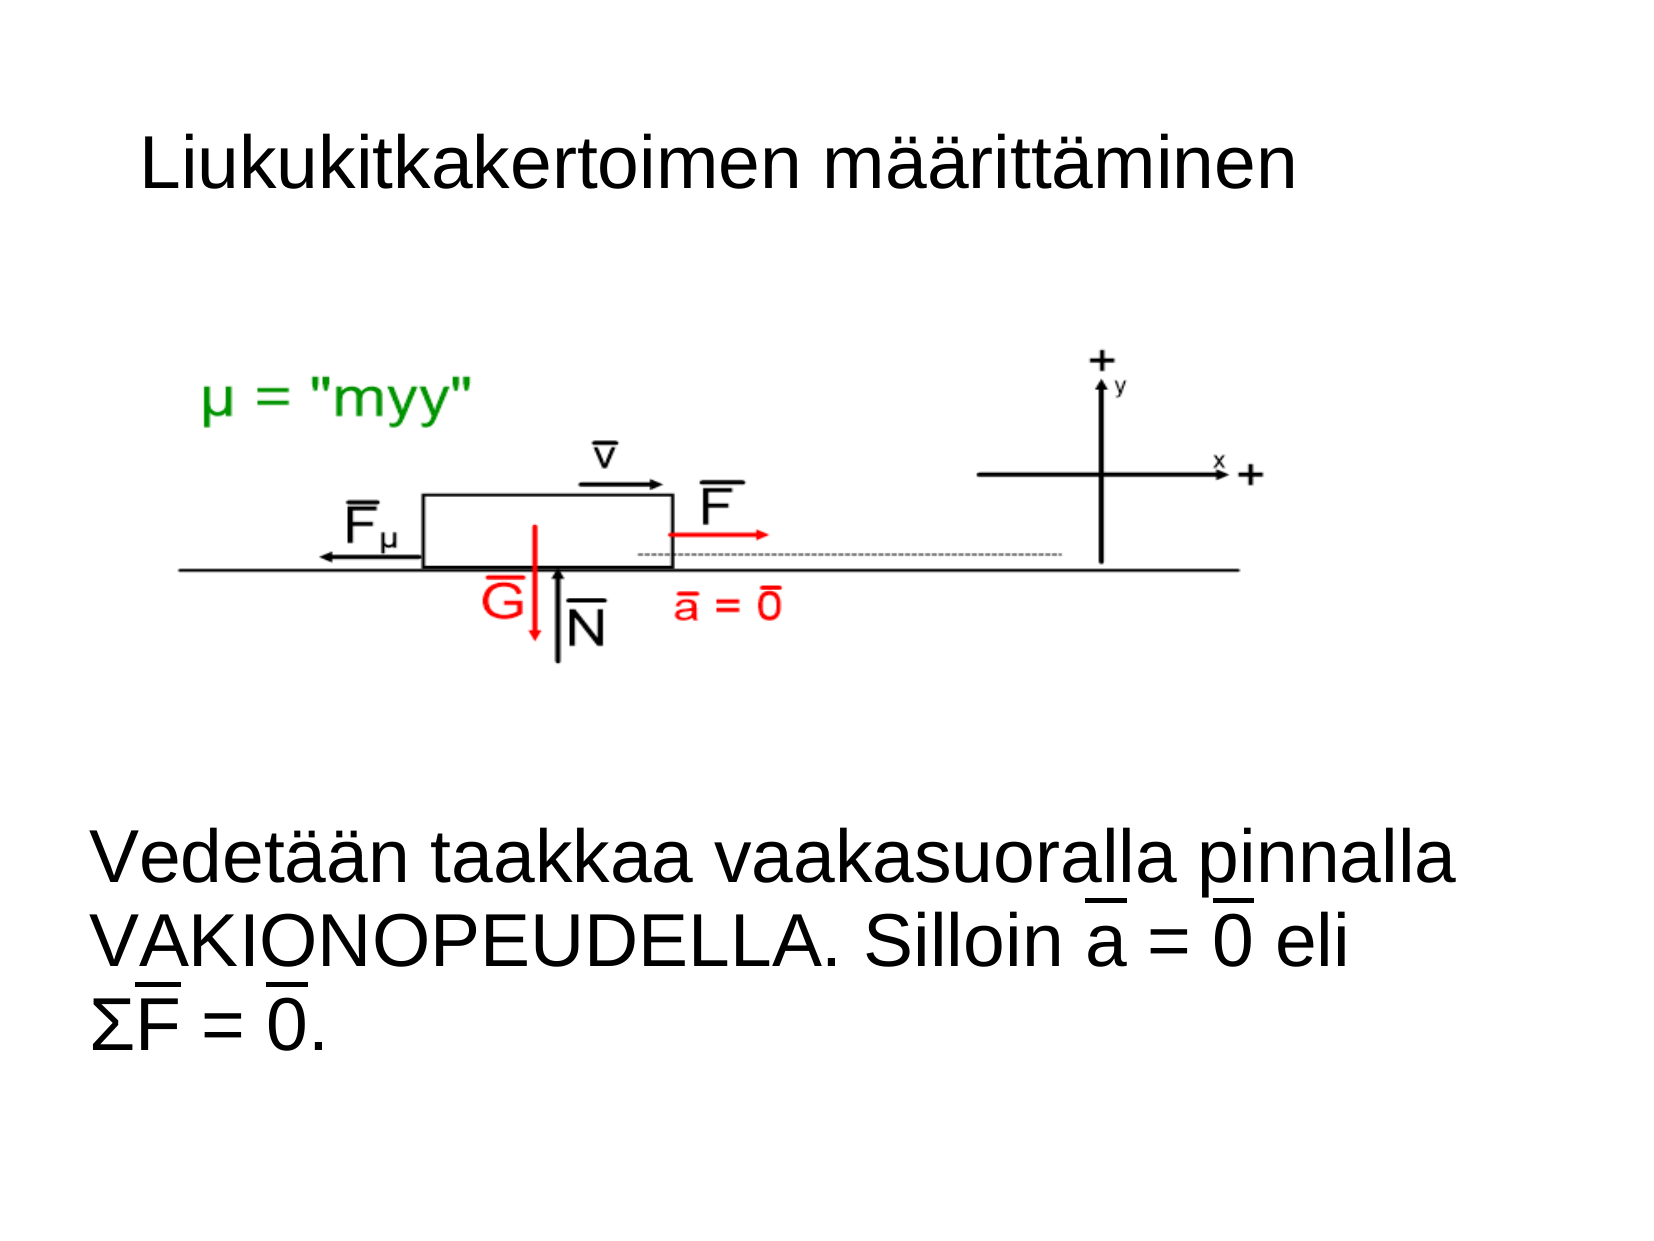

Liukukitkakertoimen määrittäminen
Vedetään taakkaa vaakasuoralla pinnalla VAKIONOPEUDELLA. Silloin a = 0 eli ΣF = 0.